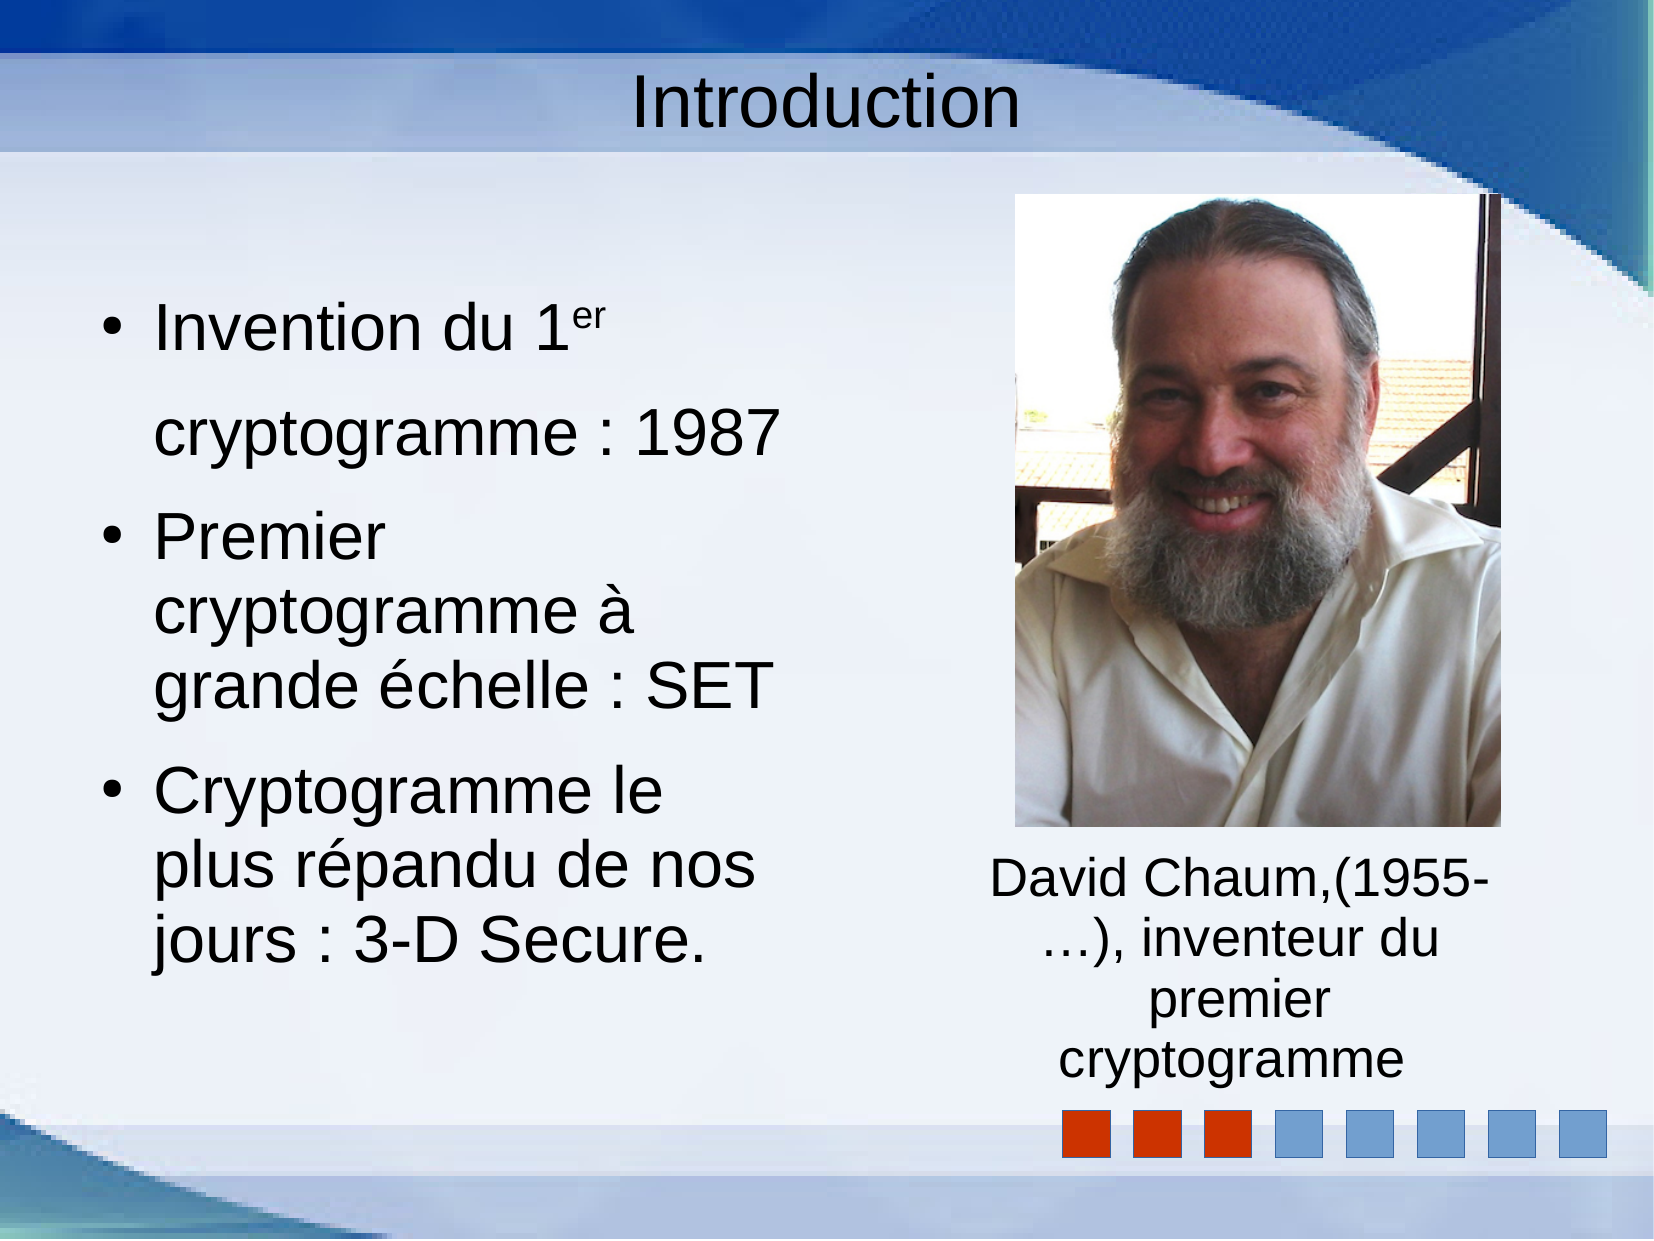

# Introduction
Invention du 1er
cryptogramme : 1987
Premier cryptogramme à grande échelle : SET
Cryptogramme le plus répandu de nos jours : 3-D Secure.
David Chaum,(1955-…), inventeur du premier cryptogramme
Diapositive 2